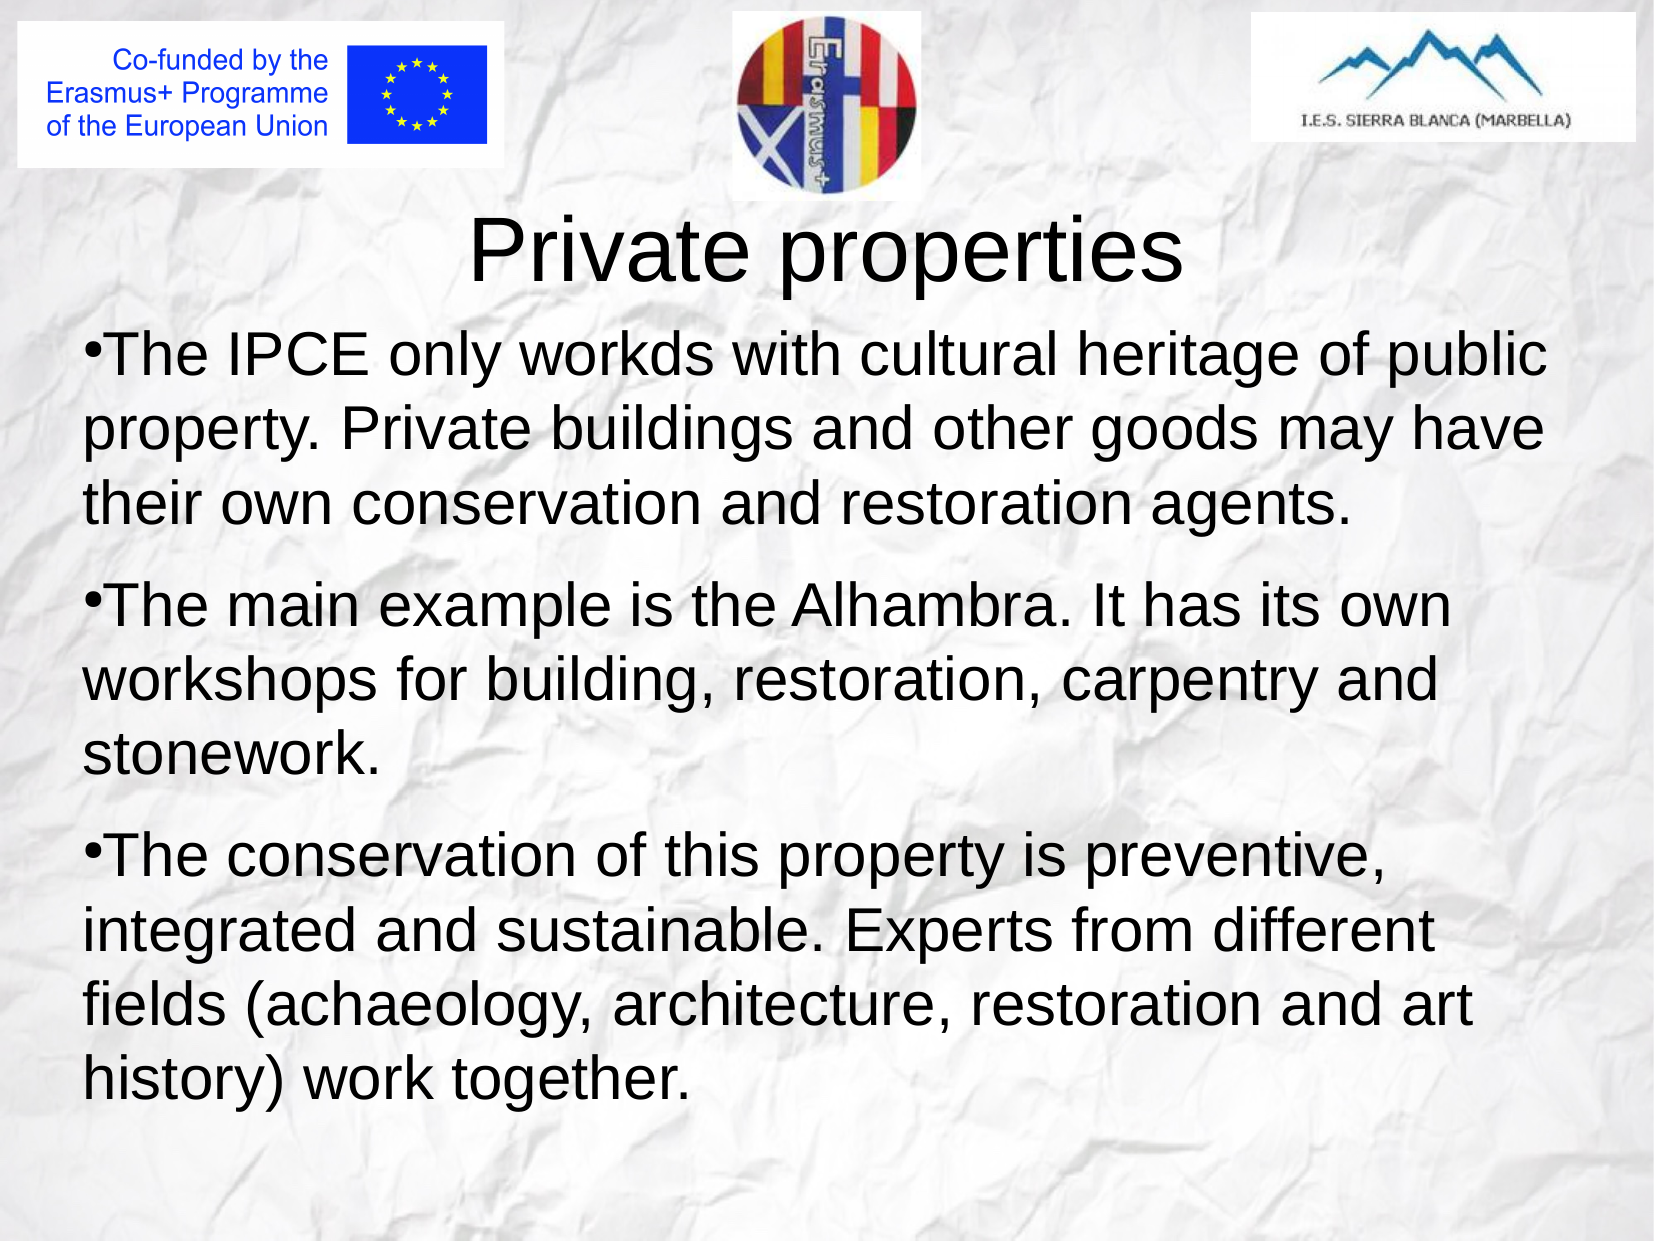

# Private properties
The IPCE only workds with cultural heritage of public property. Private buildings and other goods may have their own conservation and restoration agents.
The main example is the Alhambra. It has its own workshops for building, restoration, carpentry and stonework.
The conservation of this property is preventive, integrated and sustainable. Experts from different fields (achaeology, architecture, restoration and art history) work together.